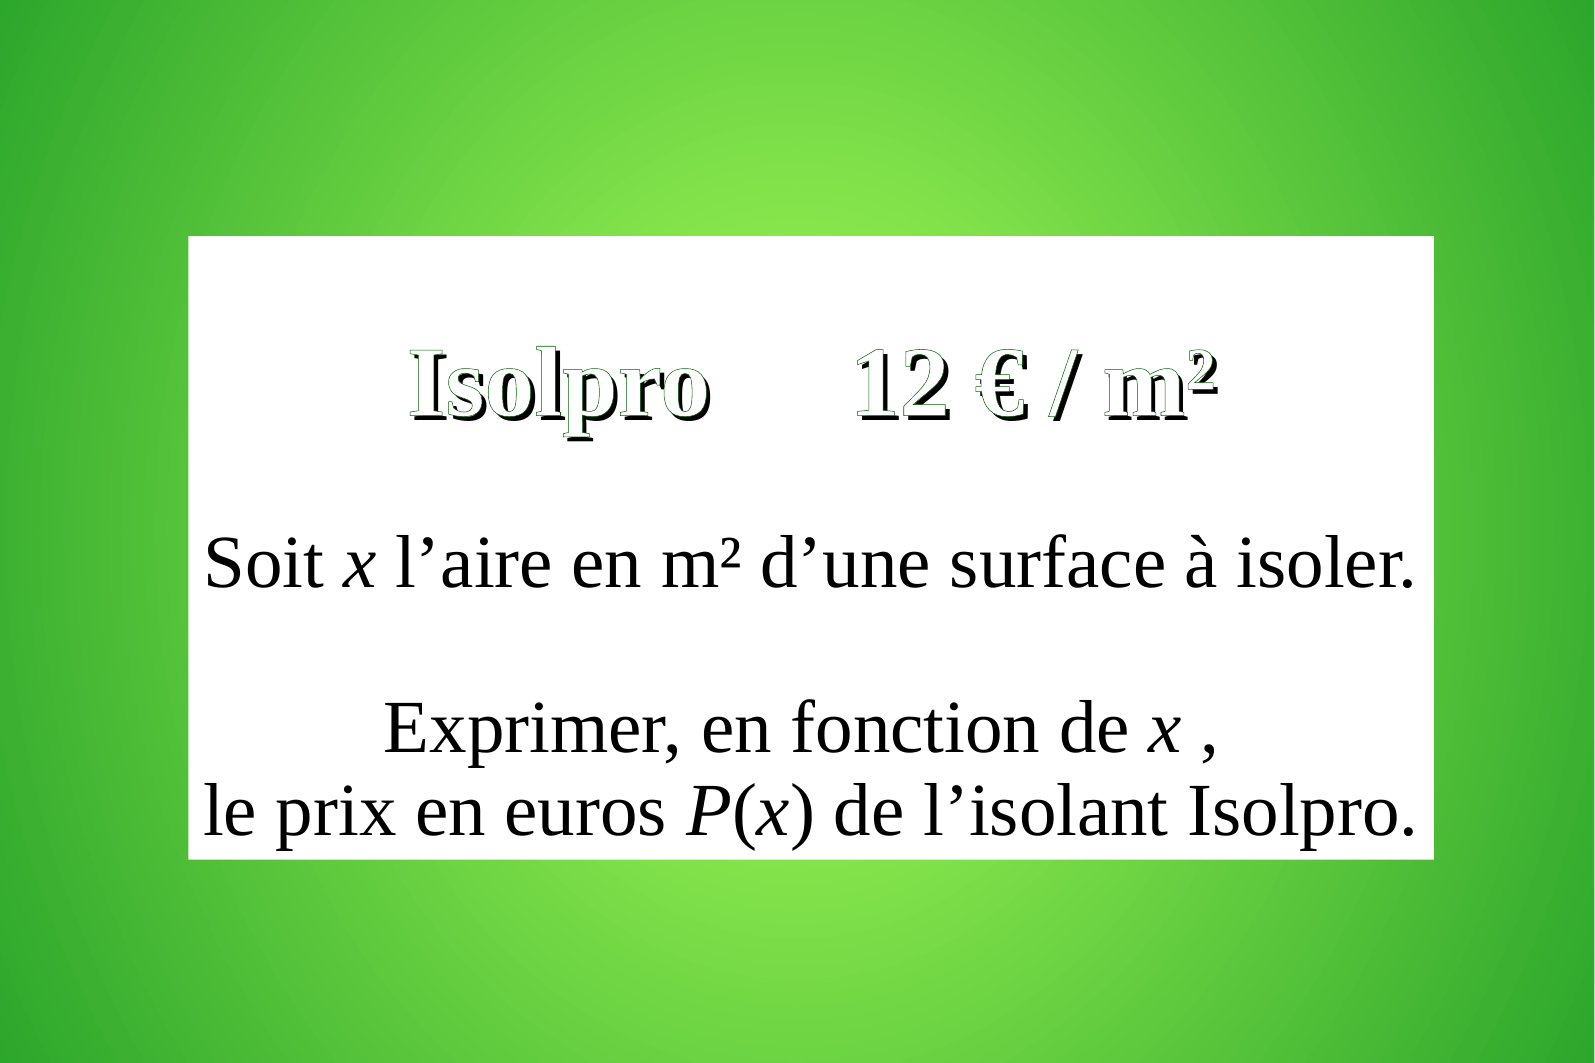

Isolpro		12 € / m²
Soit x l’aire en m² d’une surface à isoler.
Exprimer, en fonction de x ,
le prix en euros P(x) de l’isolant Isolpro.